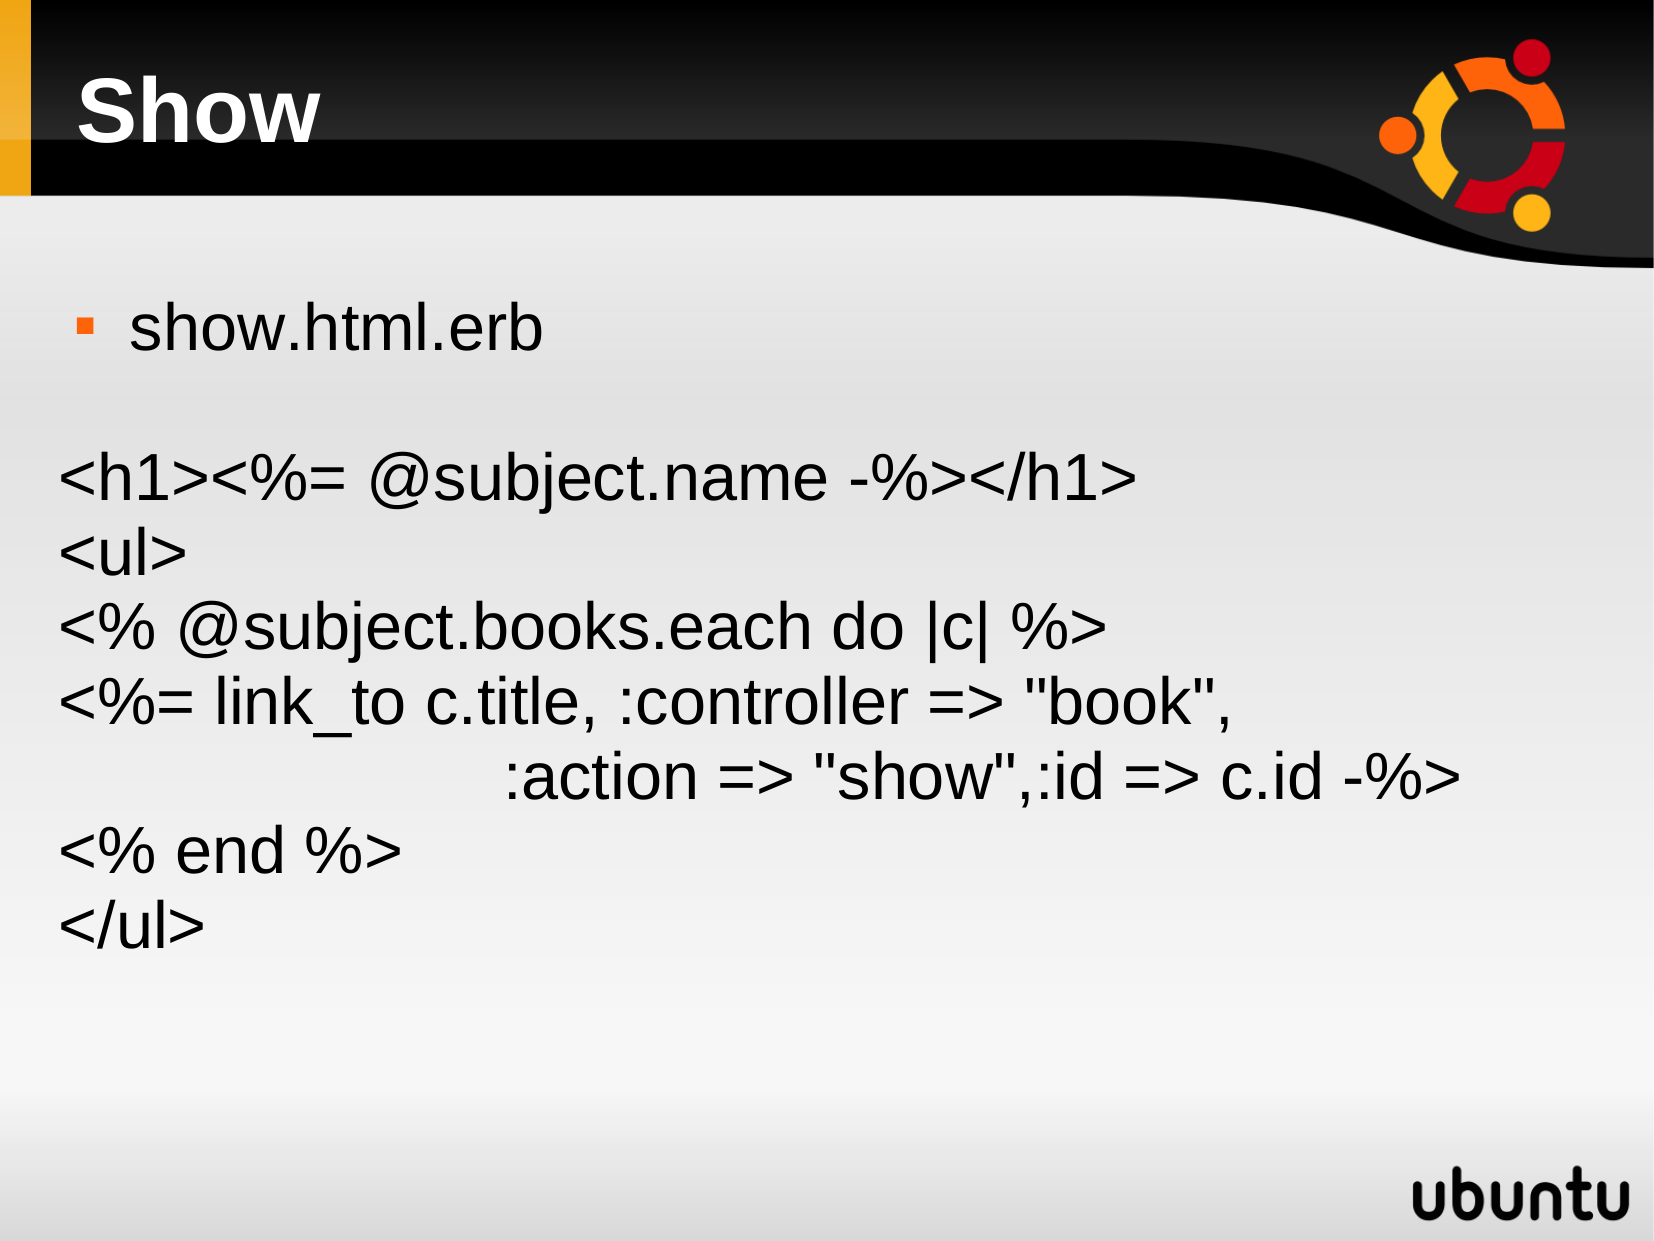

# Show
show.html.erb
<h1><%= @subject.name -%></h1>
<ul>
<% @subject.books.each do |c| %>
<%= link_to c.title, :controller => "book",
 :action => "show",:id => c.id -%>
<% end %>
</ul>